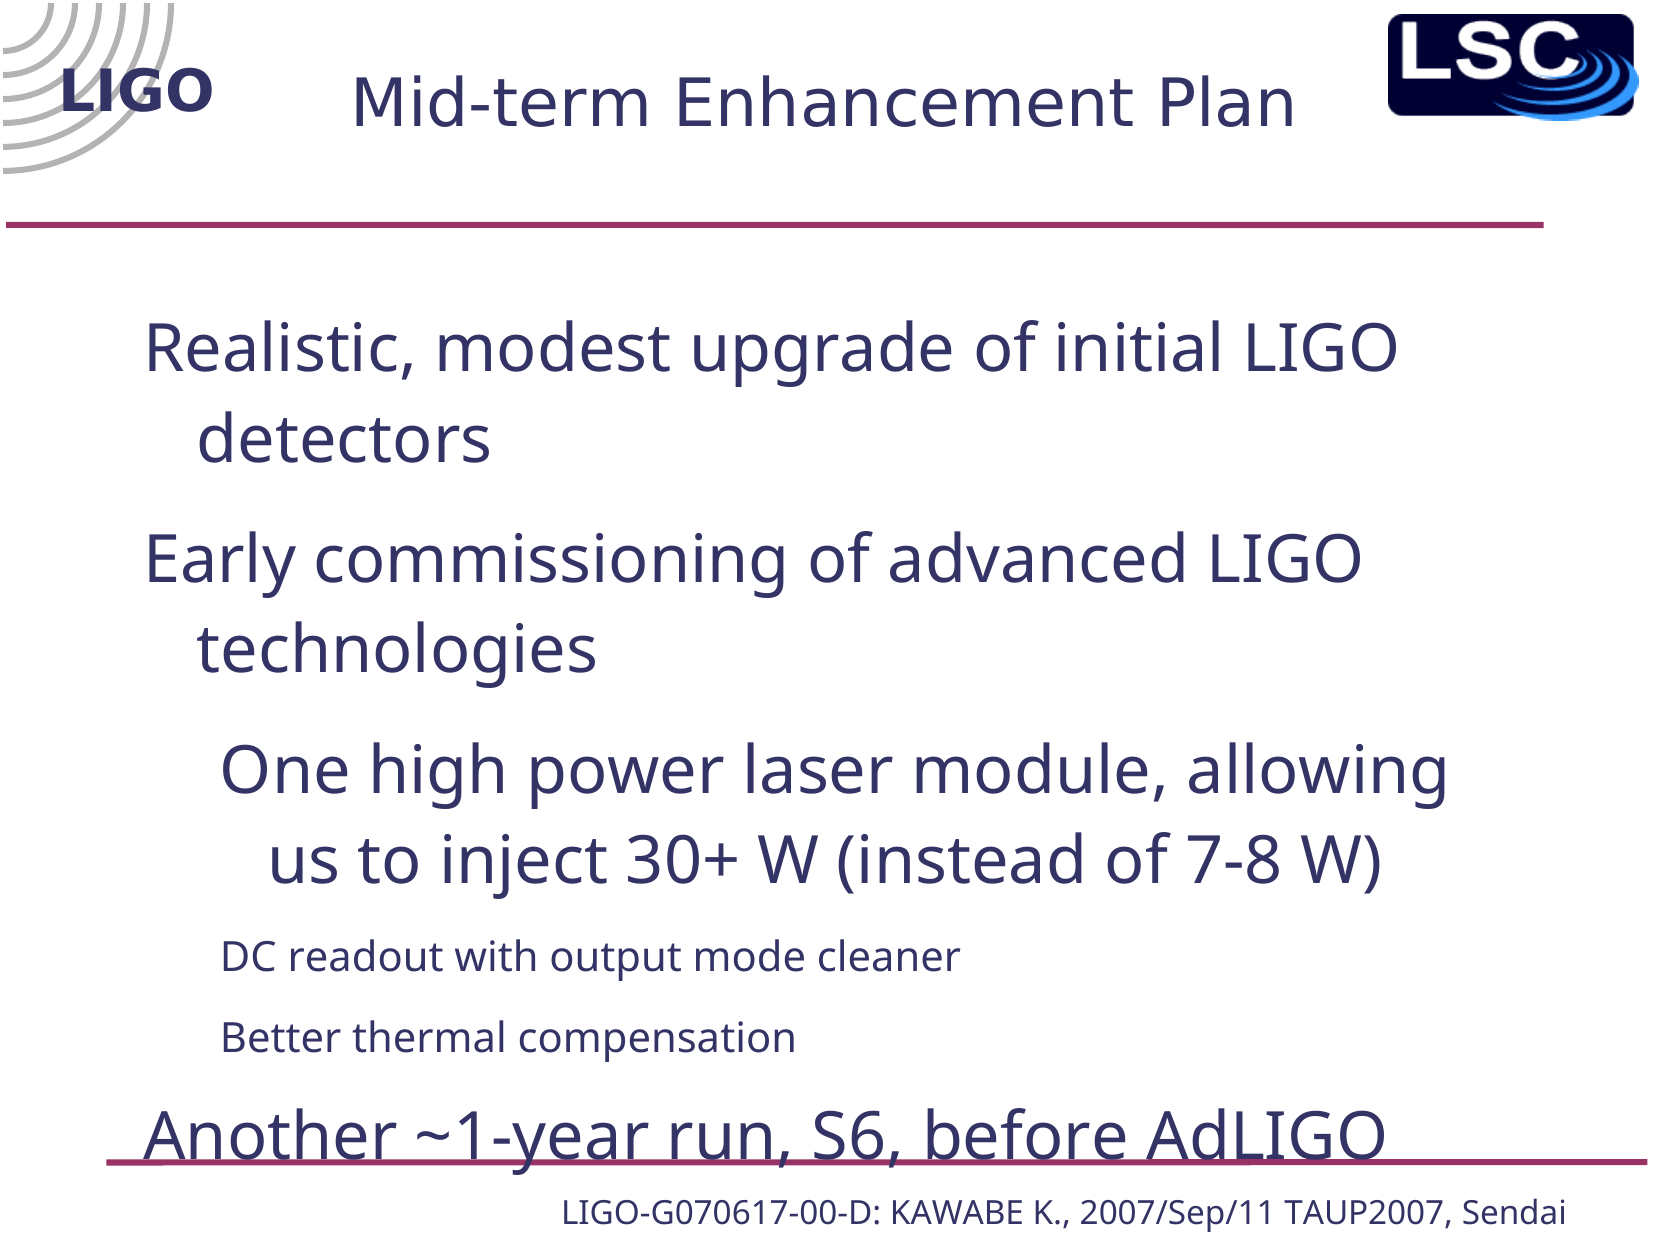

# Mid-term Enhancement Plan
Realistic, modest upgrade of initial LIGO detectors
Early commissioning of advanced LIGO technologies
One high power laser module, allowing us to inject 30+ W (instead of 7-8 W)
DC readout with output mode cleaner
Better thermal compensation
Another ~1-year run, S6, before AdLIGO